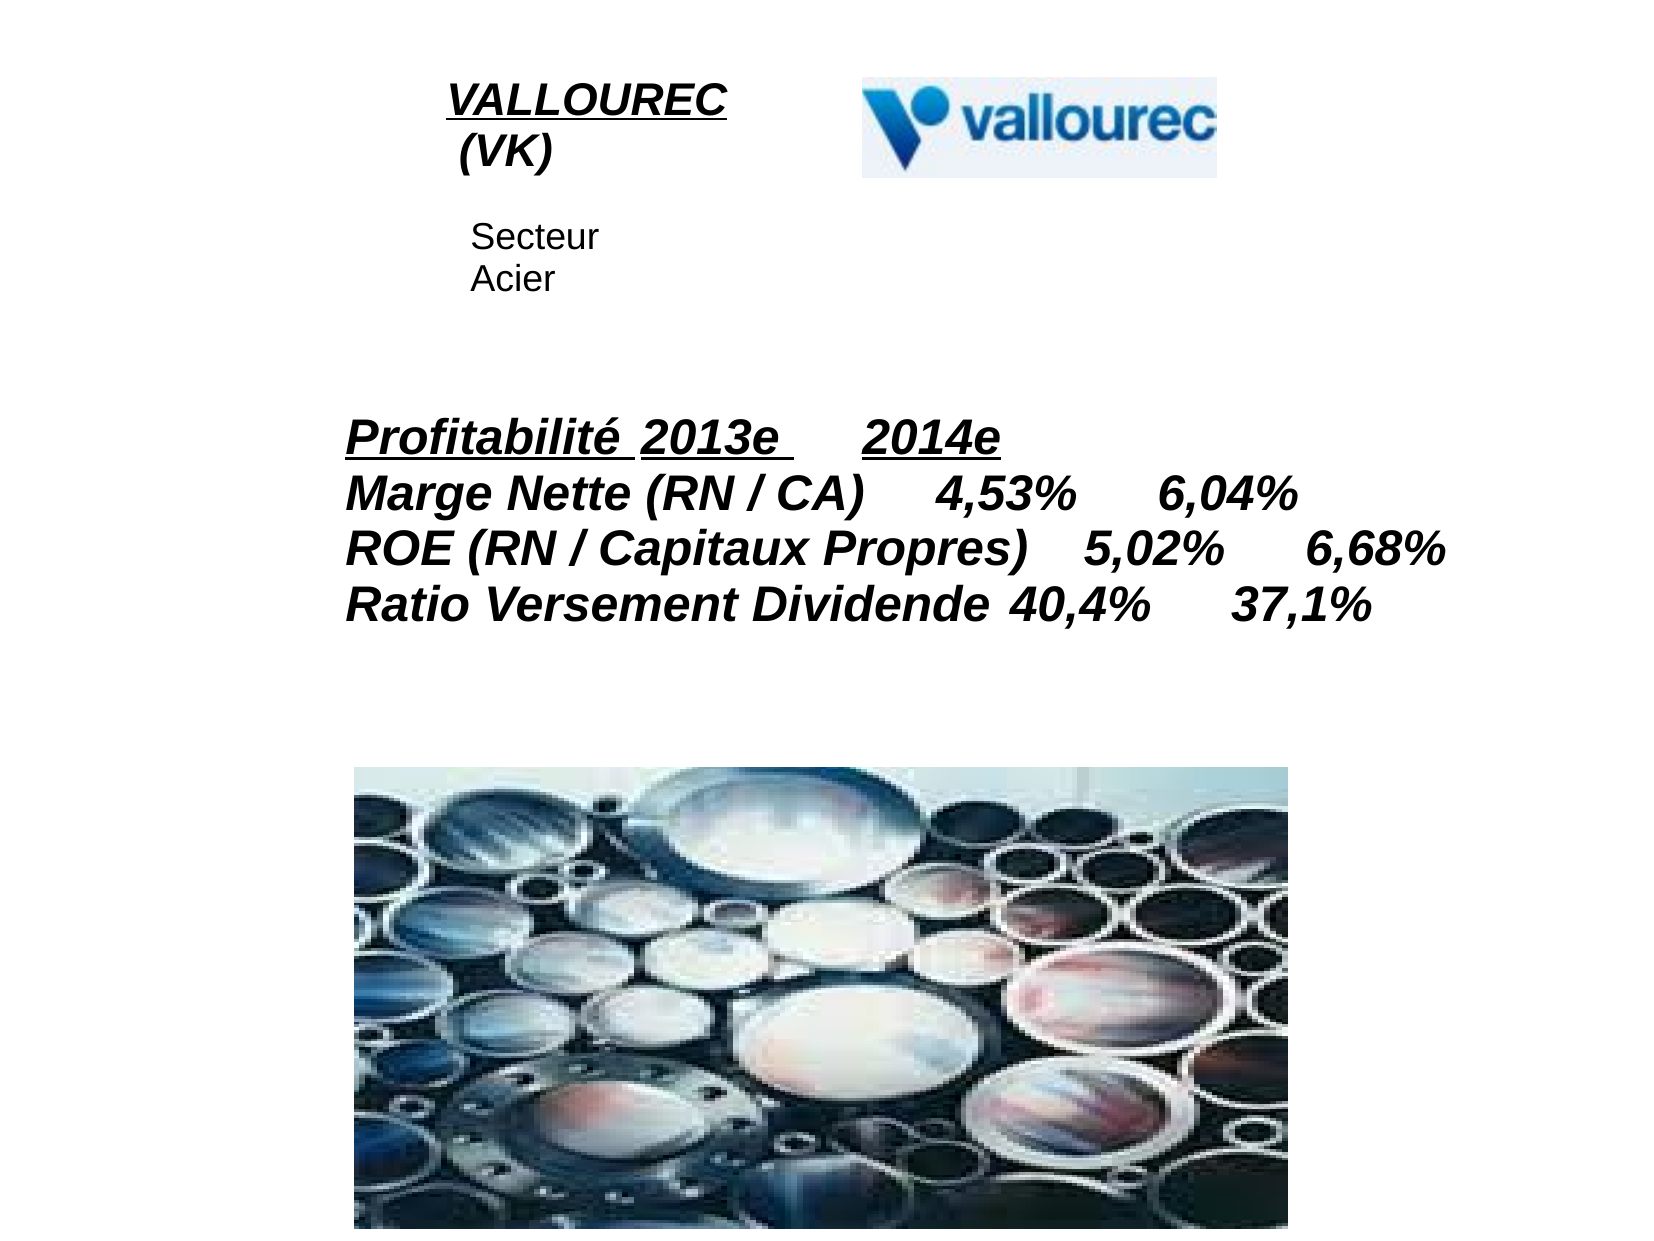

VALLOUREC
 (VK)
Secteur
Acier
Profitabilité 	2013e 	2014e
Marge Nette (RN / CA) 	4,53% 	6,04%
ROE (RN / Capitaux Propres) 	5,02% 	6,68%
Ratio Versement Dividende 	40,4% 	37,1%